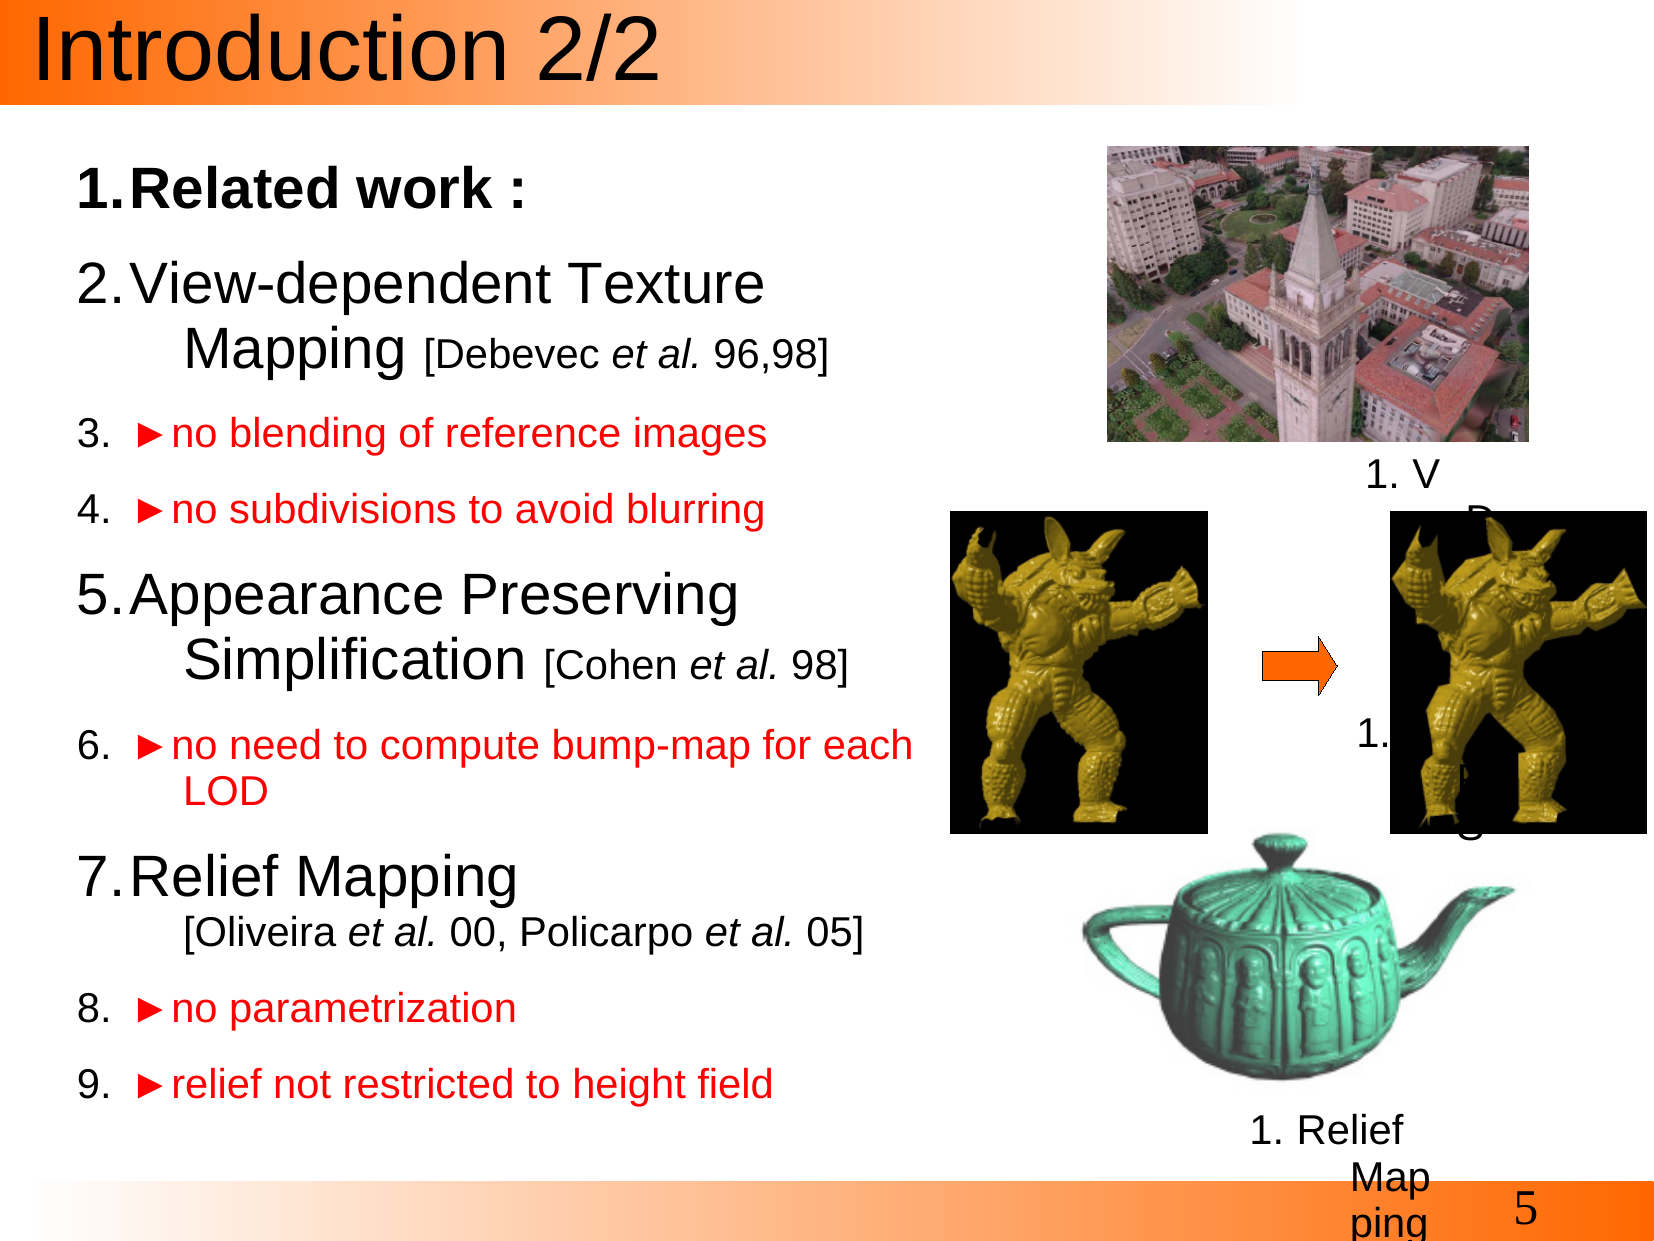

# Introduction 2/2
VDTM
Related work :
View-dependent Texture Mapping [Debevec et al. 96,98]
►no blending of reference images
►no subdivisions to avoid blurring
Appearance Preserving Simplification [Cohen et al. 98]
►no need to compute bump-map for each LOD
Relief Mapping
[Oliveira et al. 00, Policarpo et al. 05]
►no parametrization
►relief not restricted to height field
APS
Relief Mapping